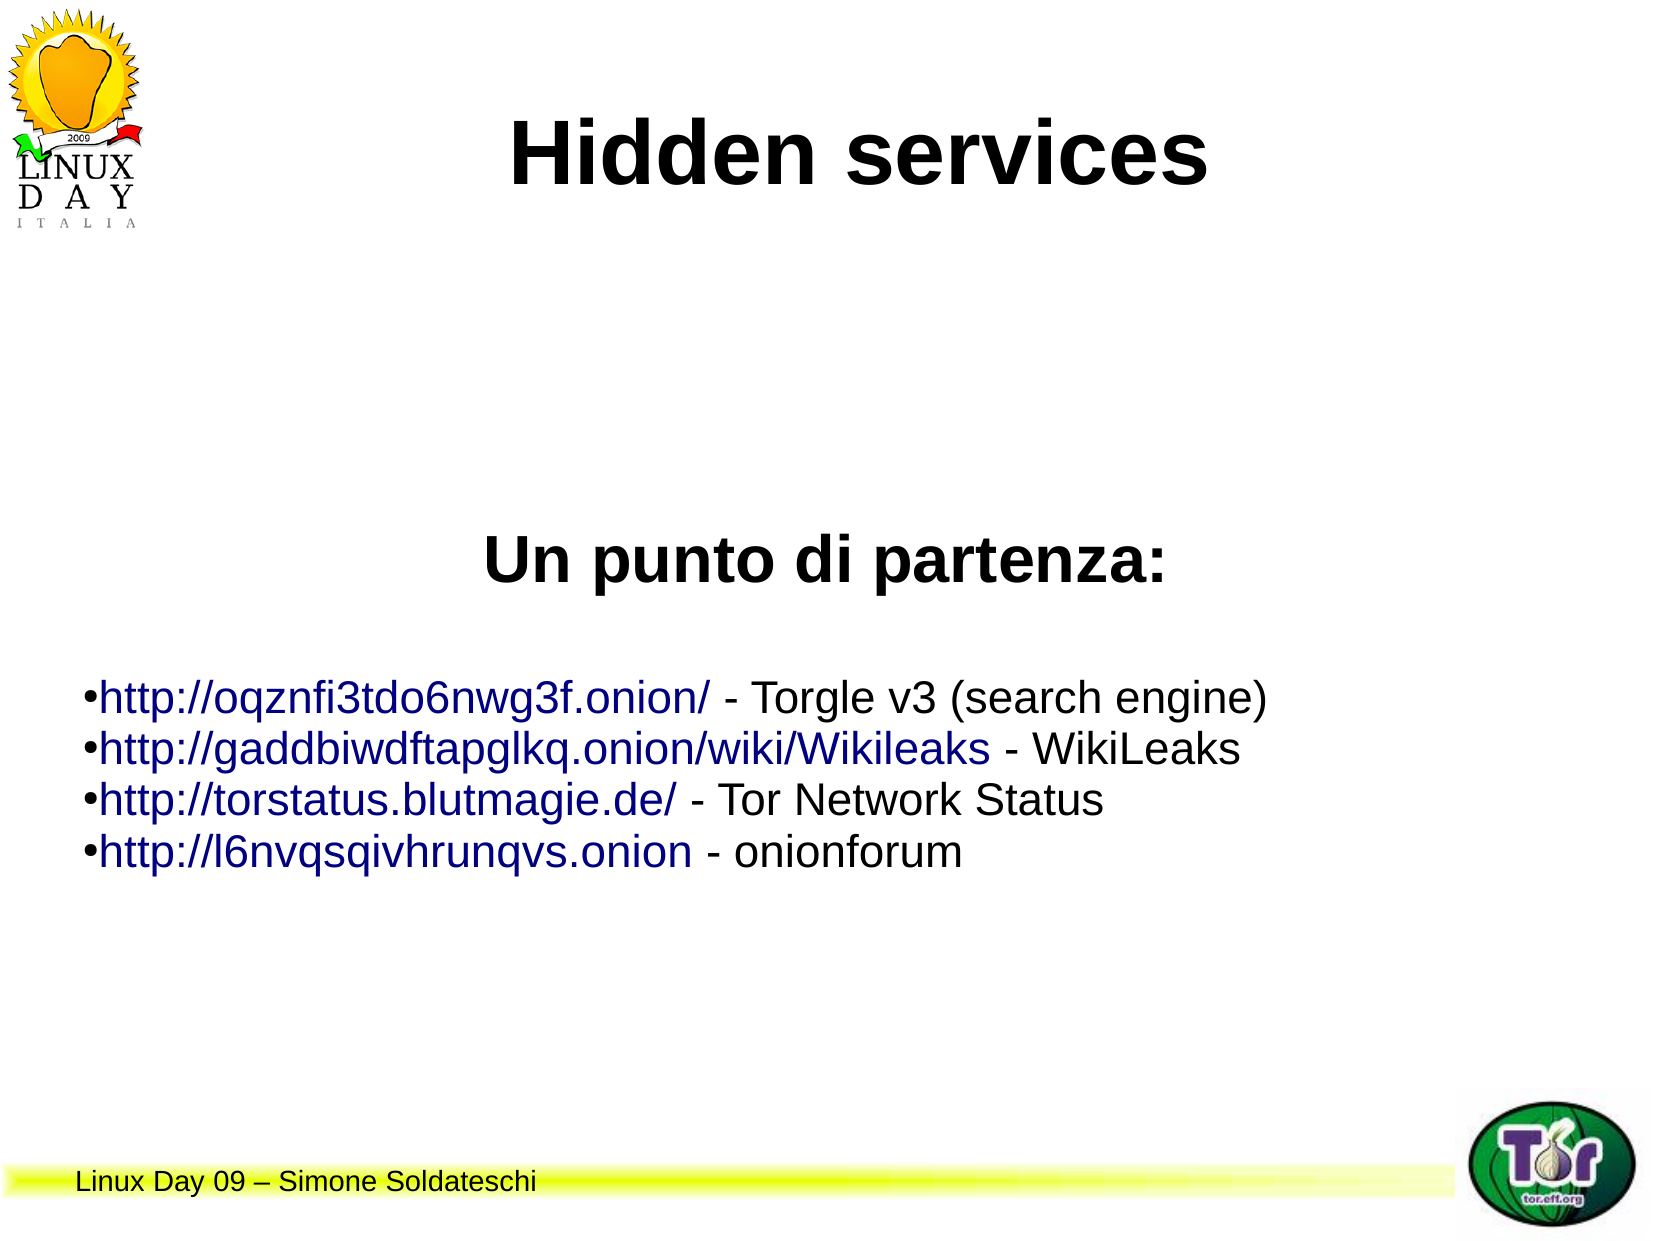

# Hidden services
Un punto di partenza:
http://oqznfi3tdo6nwg3f.onion/ - Torgle v3 (search engine)
http://gaddbiwdftapglkq.onion/wiki/Wikileaks - WikiLeaks
http://torstatus.blutmagie.de/ - Tor Network Status
http://l6nvqsqivhrunqvs.onion - onionforum